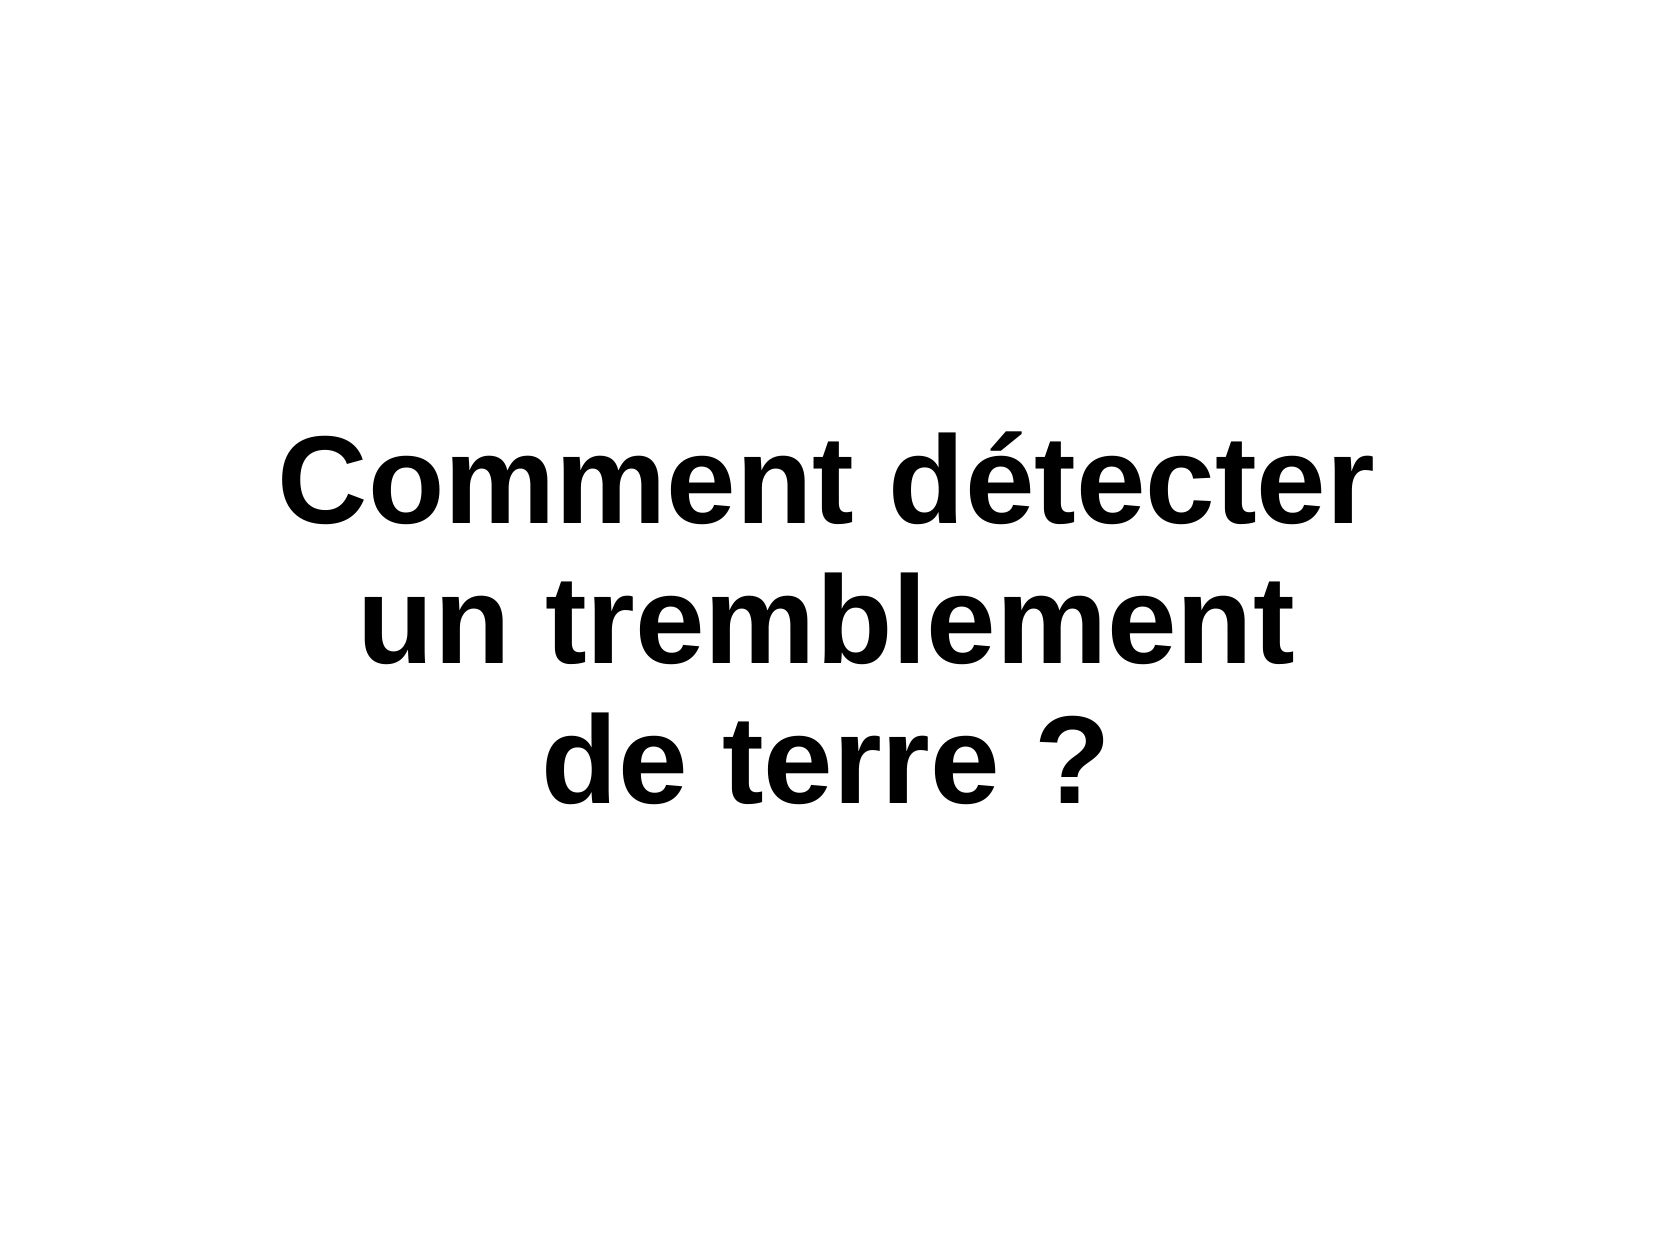

# Comment détecter un tremblement de terre ?